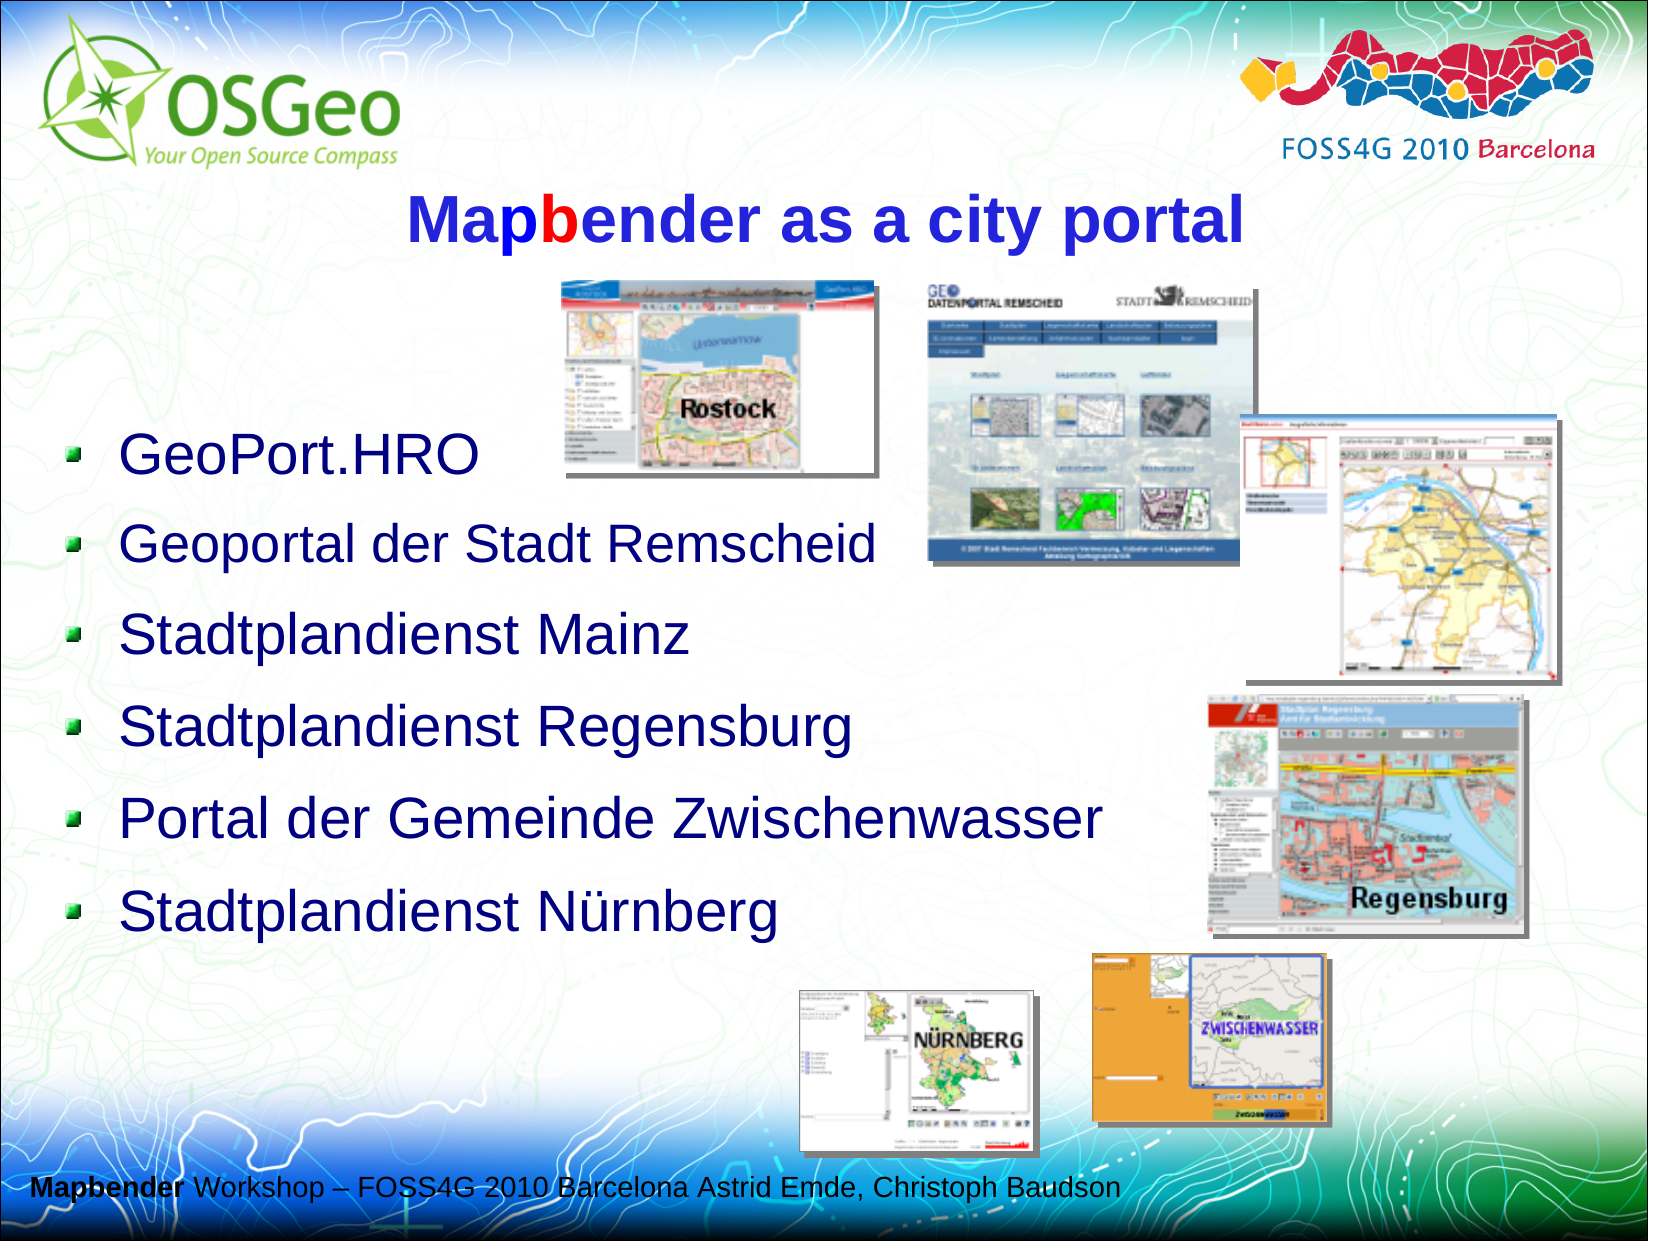

# Mapbender as a city portal
GeoPort.HRO
Geoportal der Stadt Remscheid
Stadtplandienst Mainz
Stadtplandienst Regensburg
Portal der Gemeinde Zwischenwasser
Stadtplandienst Nürnberg